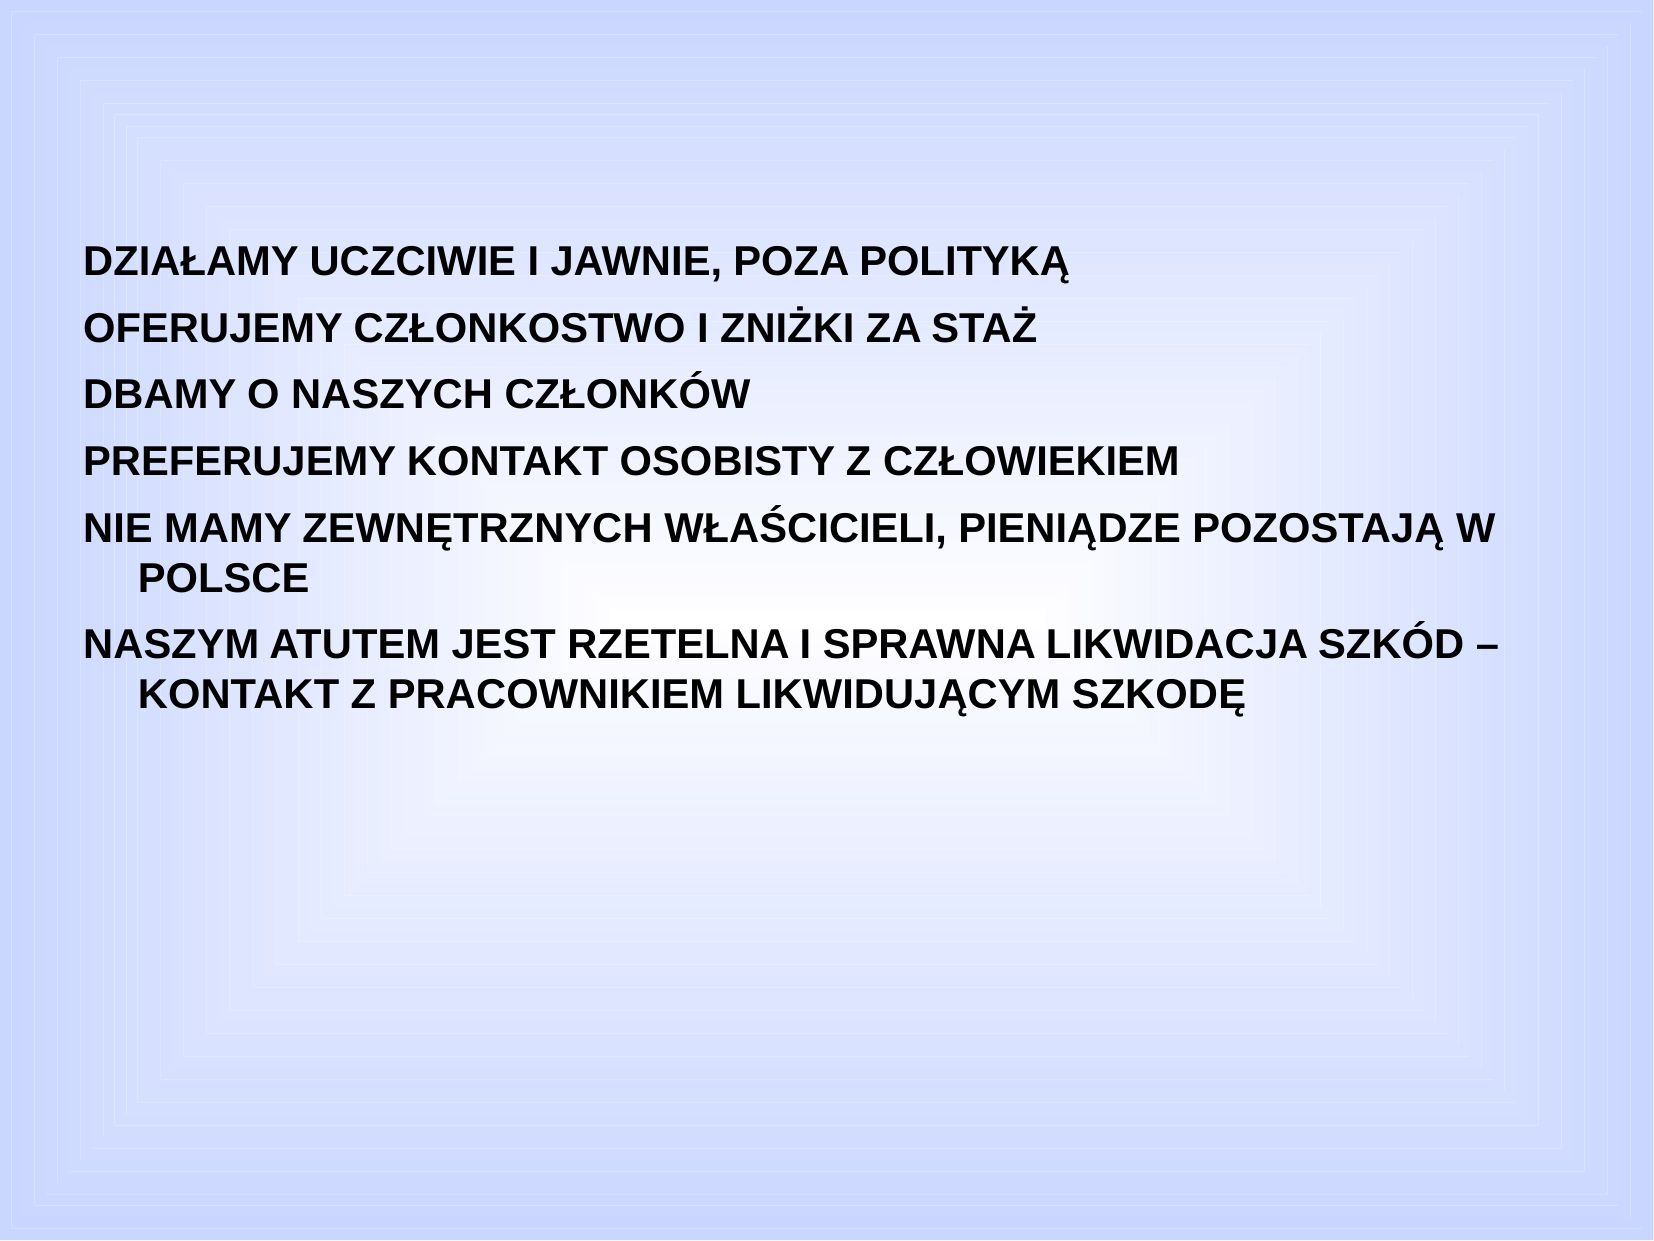

DZIAŁAMY UCZCIWIE I JAWNIE, POZA POLITYKĄ
OFERUJEMY CZŁONKOSTWO I ZNIŻKI ZA STAŻ
DBAMY O NASZYCH CZŁONKÓW
PREFERUJEMY KONTAKT OSOBISTY Z CZŁOWIEKIEM
NIE MAMY ZEWNĘTRZNYCH WŁAŚCICIELI, PIENIĄDZE POZOSTAJĄ W POLSCE
NASZYM ATUTEM JEST RZETELNA I SPRAWNA LIKWIDACJA SZKÓD – KONTAKT Z PRACOWNIKIEM LIKWIDUJĄCYM SZKODĘ